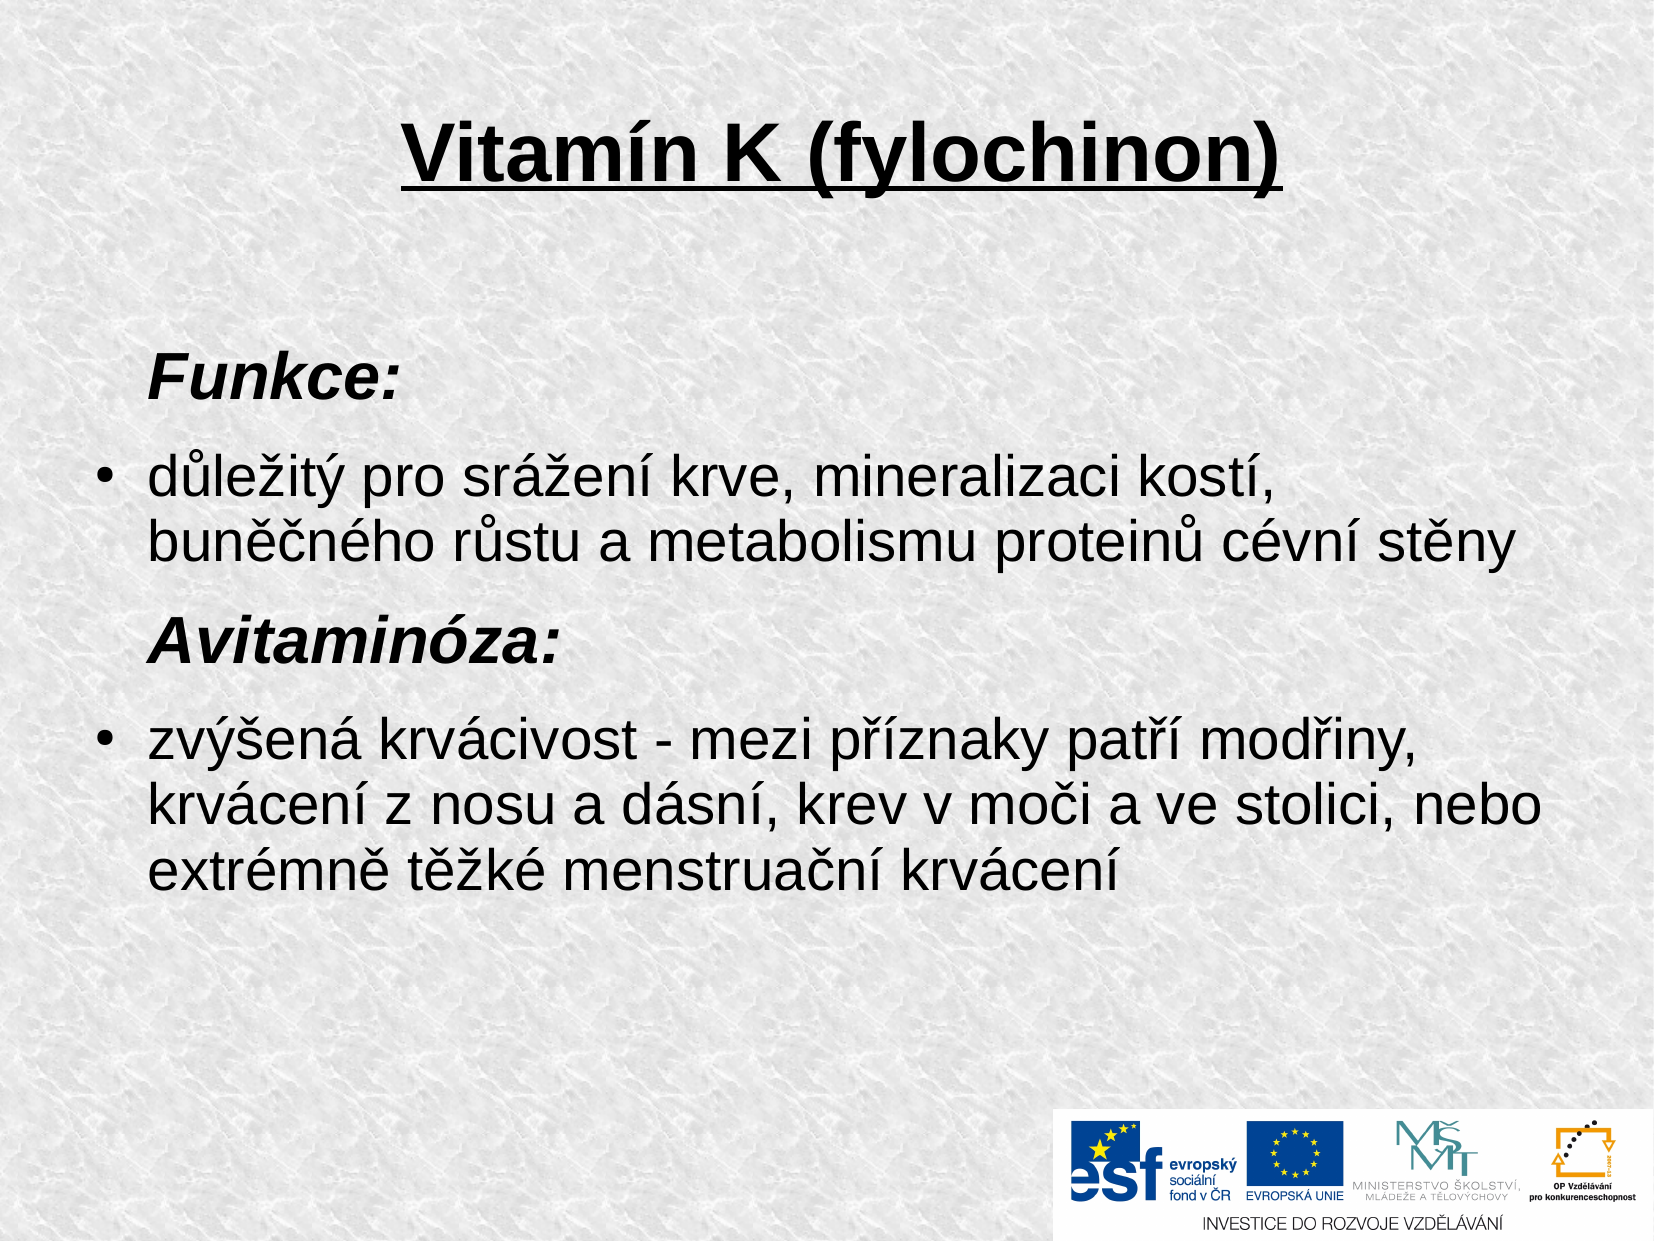

# Vitamín K (fylochinon)
Funkce:
důležitý pro srážení krve, mineralizaci kostí, buněčného růstu a metabolismu proteinů cévní stěny
Avitaminóza:
zvýšená krvácivost - mezi příznaky patří modřiny, krvácení z nosu a dásní, krev v moči a ve stolici, nebo extrémně těžké menstruační krvácení